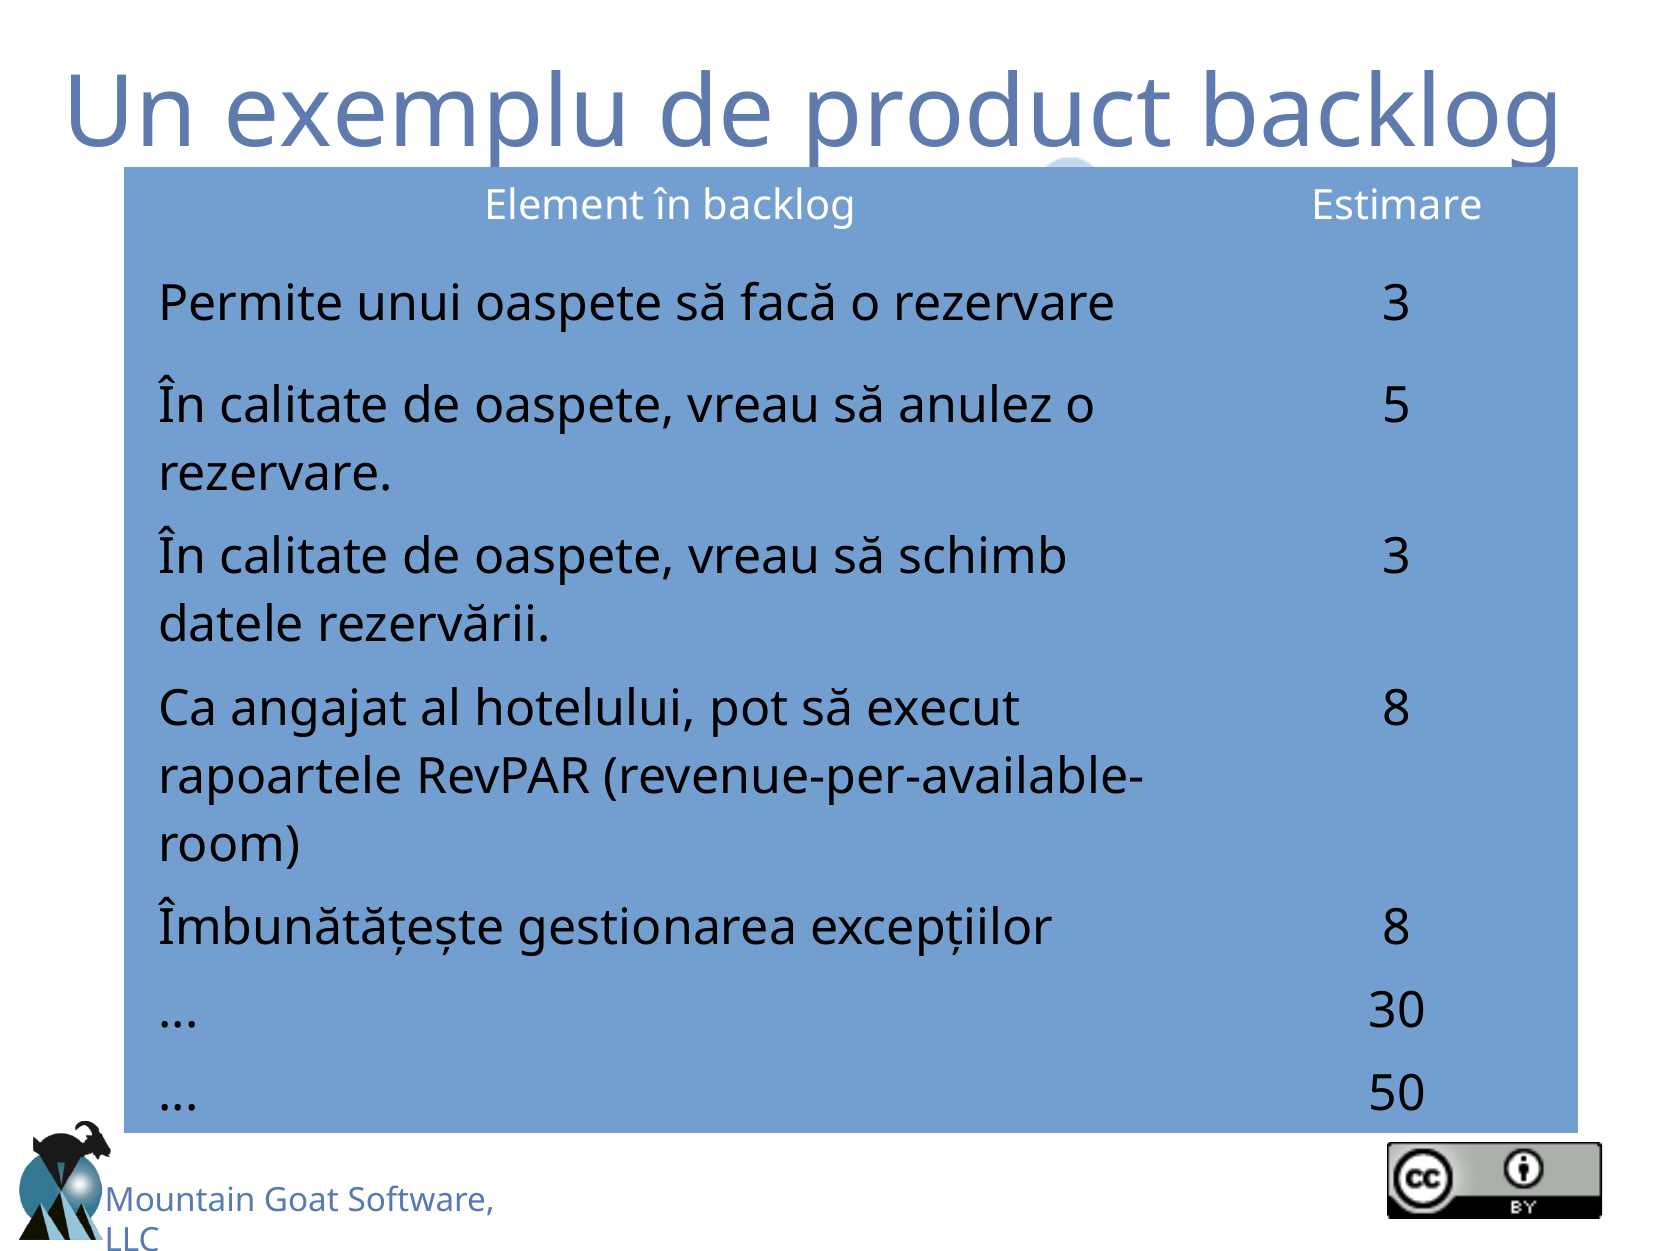

# Un exemplu de product backlog
| Element în backlog | Estimare |
| --- | --- |
| Permite unui oaspete să facă o rezervare | 3 |
| În calitate de oaspete, vreau să anulez o rezervare. | 5 |
| În calitate de oaspete, vreau să schimb datele rezervării. | 3 |
| Ca angajat al hotelului, pot să execut rapoartele RevPAR (revenue-per-available-room) | 8 |
| Îmbunătățește gestionarea excepțiilor | 8 |
| ... | 30 |
| ... | 50 |